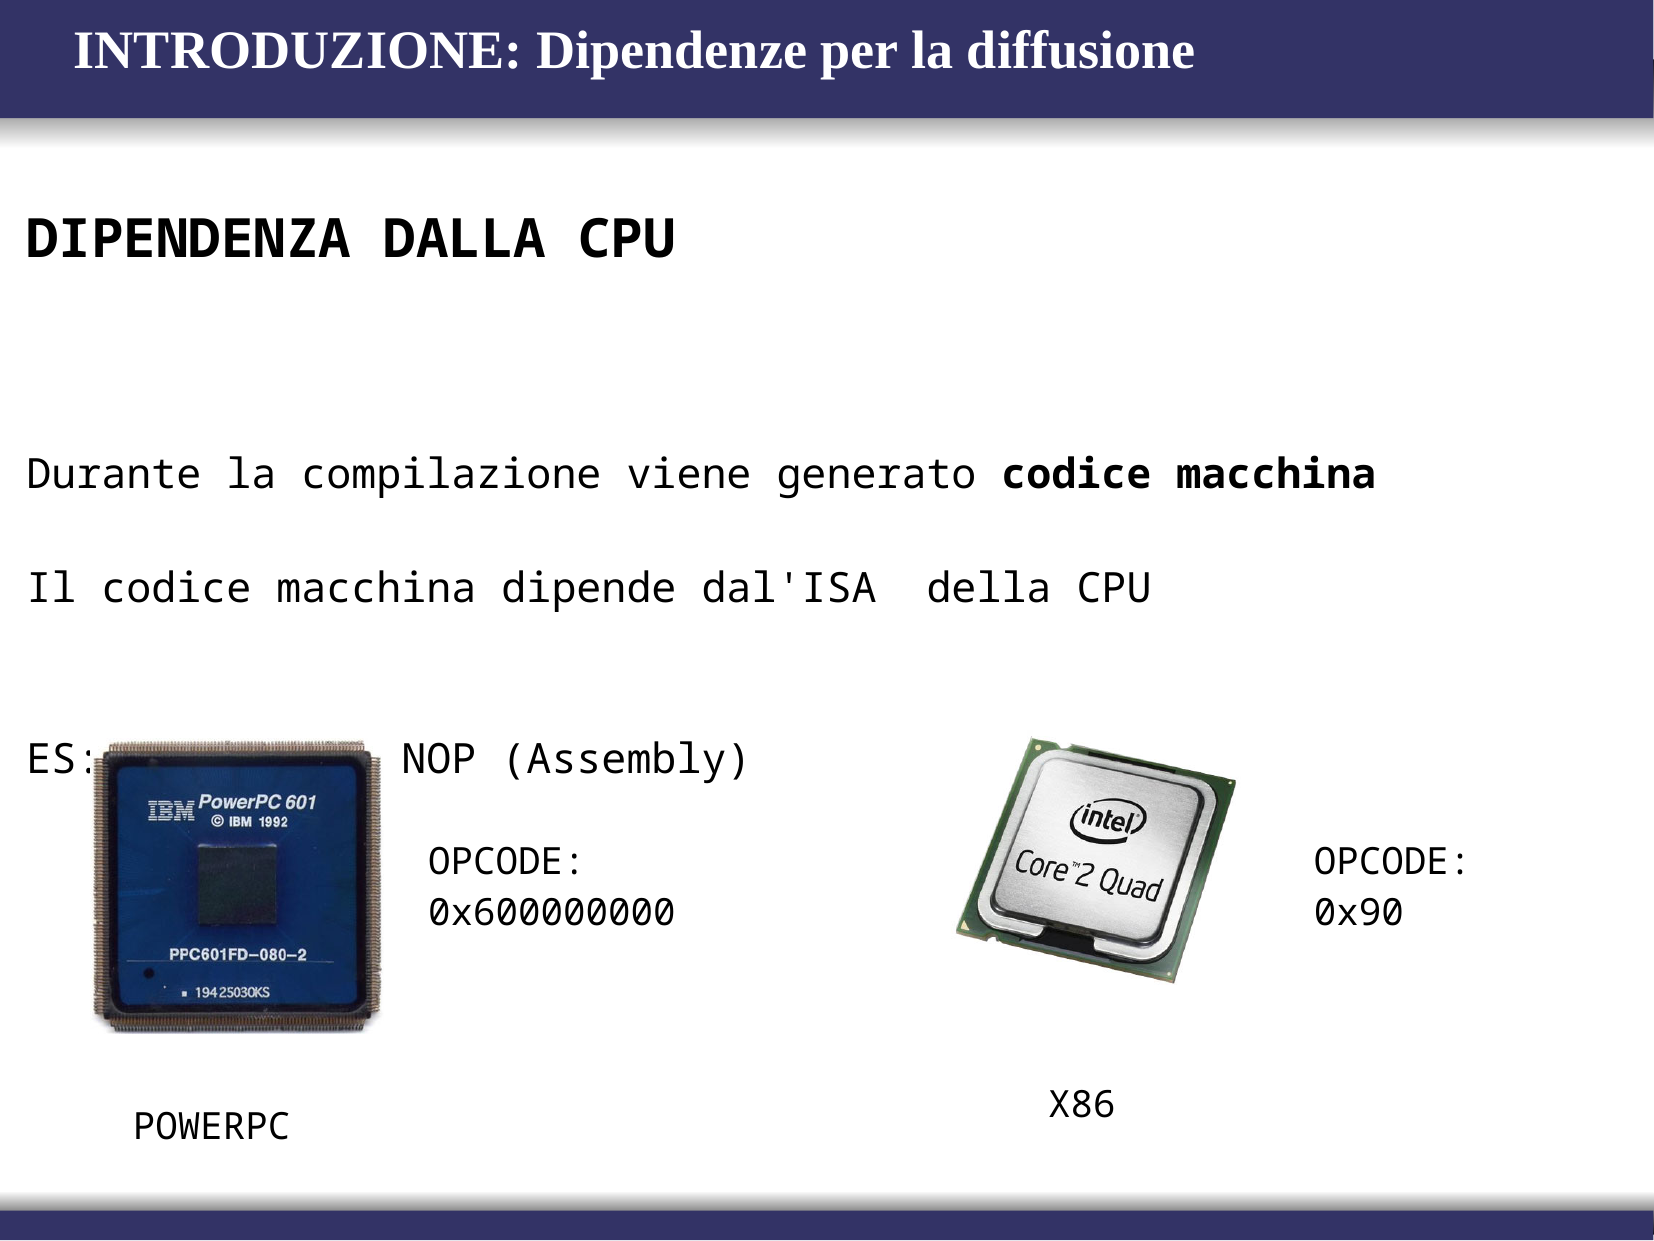

INTRODUZIONE: Dipendenze per la diffusione
DIPENDENZA DALLA CPU
Durante la compilazione viene generato codice macchina
Il codice macchina dipende dal'ISA della CPU
ES: Istruzione NOP (Assembly)
OPCODE:
0x600000000
OPCODE:
0x90
X86
POWERPC